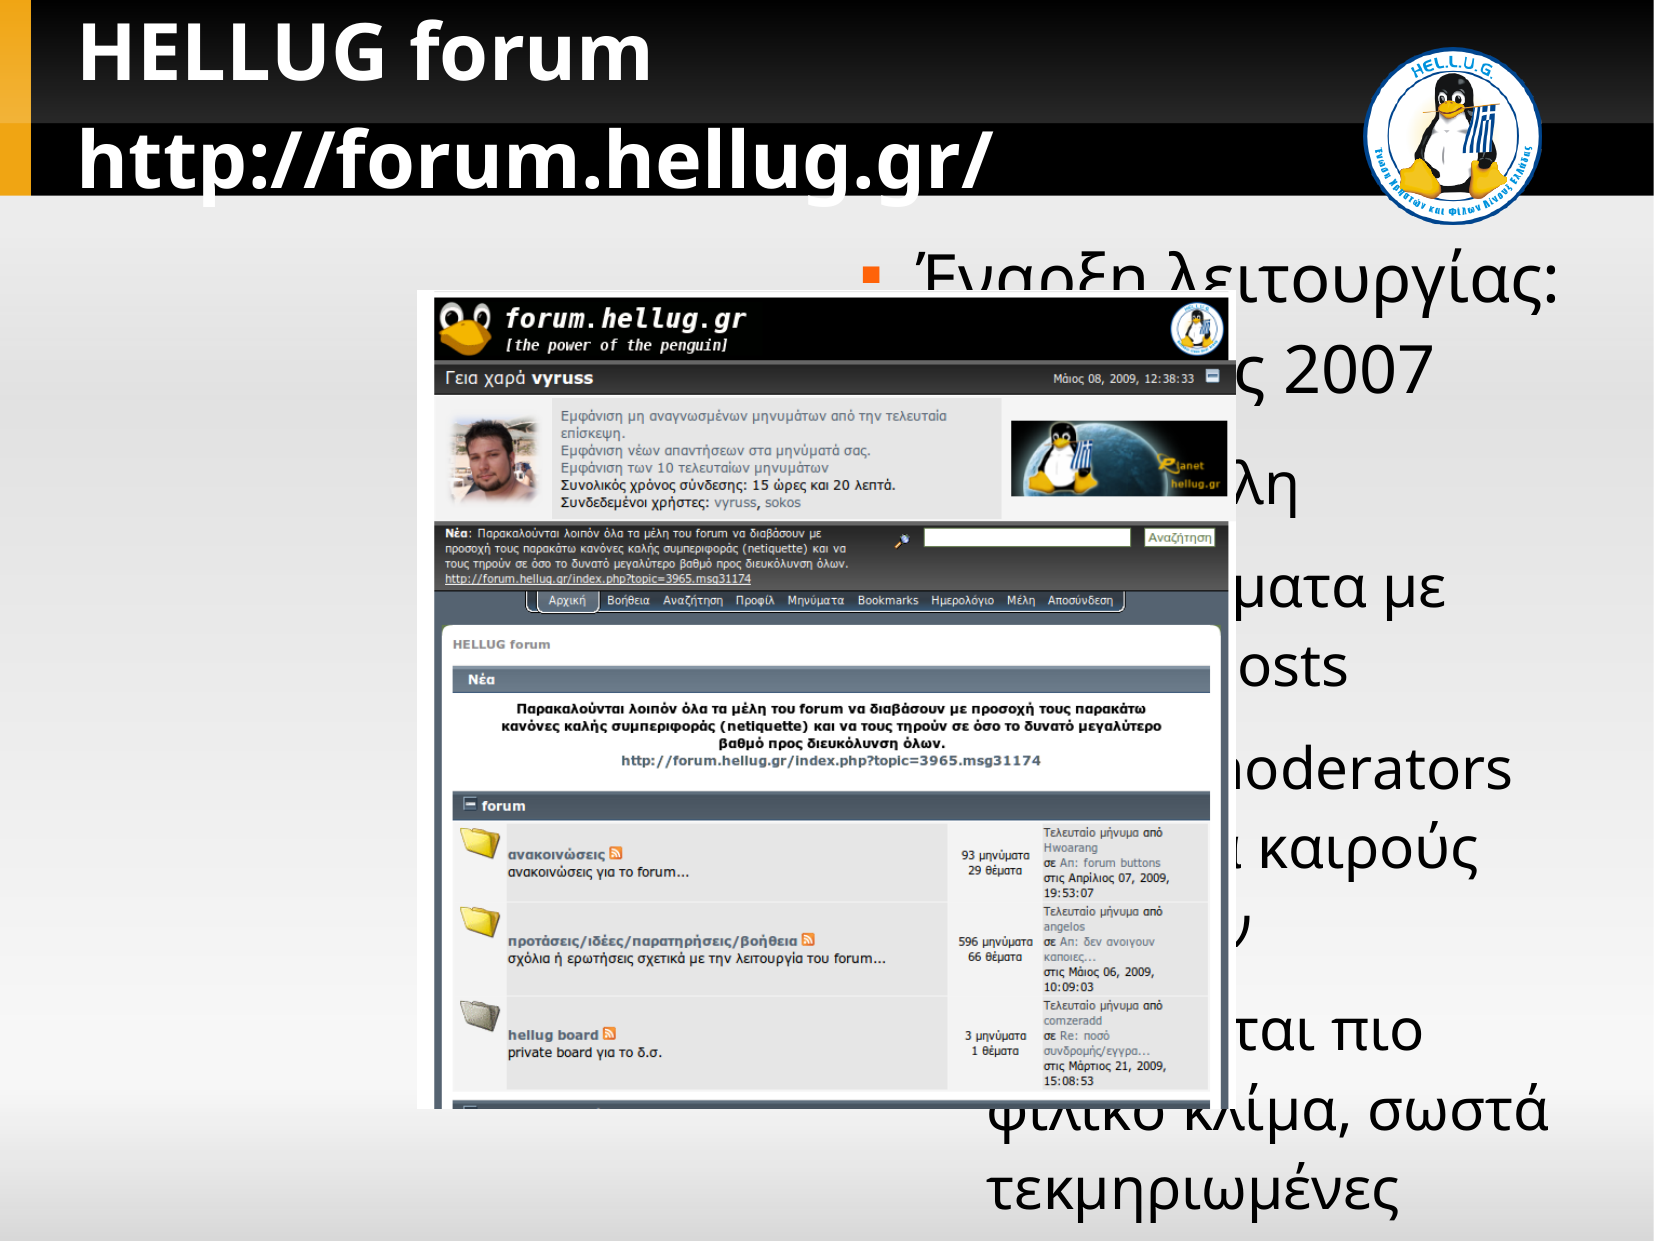

# HELLUG forum http://forum.hellug.gr/
Έναρξη λειτουργίας: Οκτώβριος 2007
2000+ μέλη
3500+ θέματα με 31000+ posts
Ομάδα moderators που κατά καιρούς αλλάζουν
Όσο γίνεται πιο φιλικό κλίμα, σωστά τεκμηριωμένες απαντήσεις